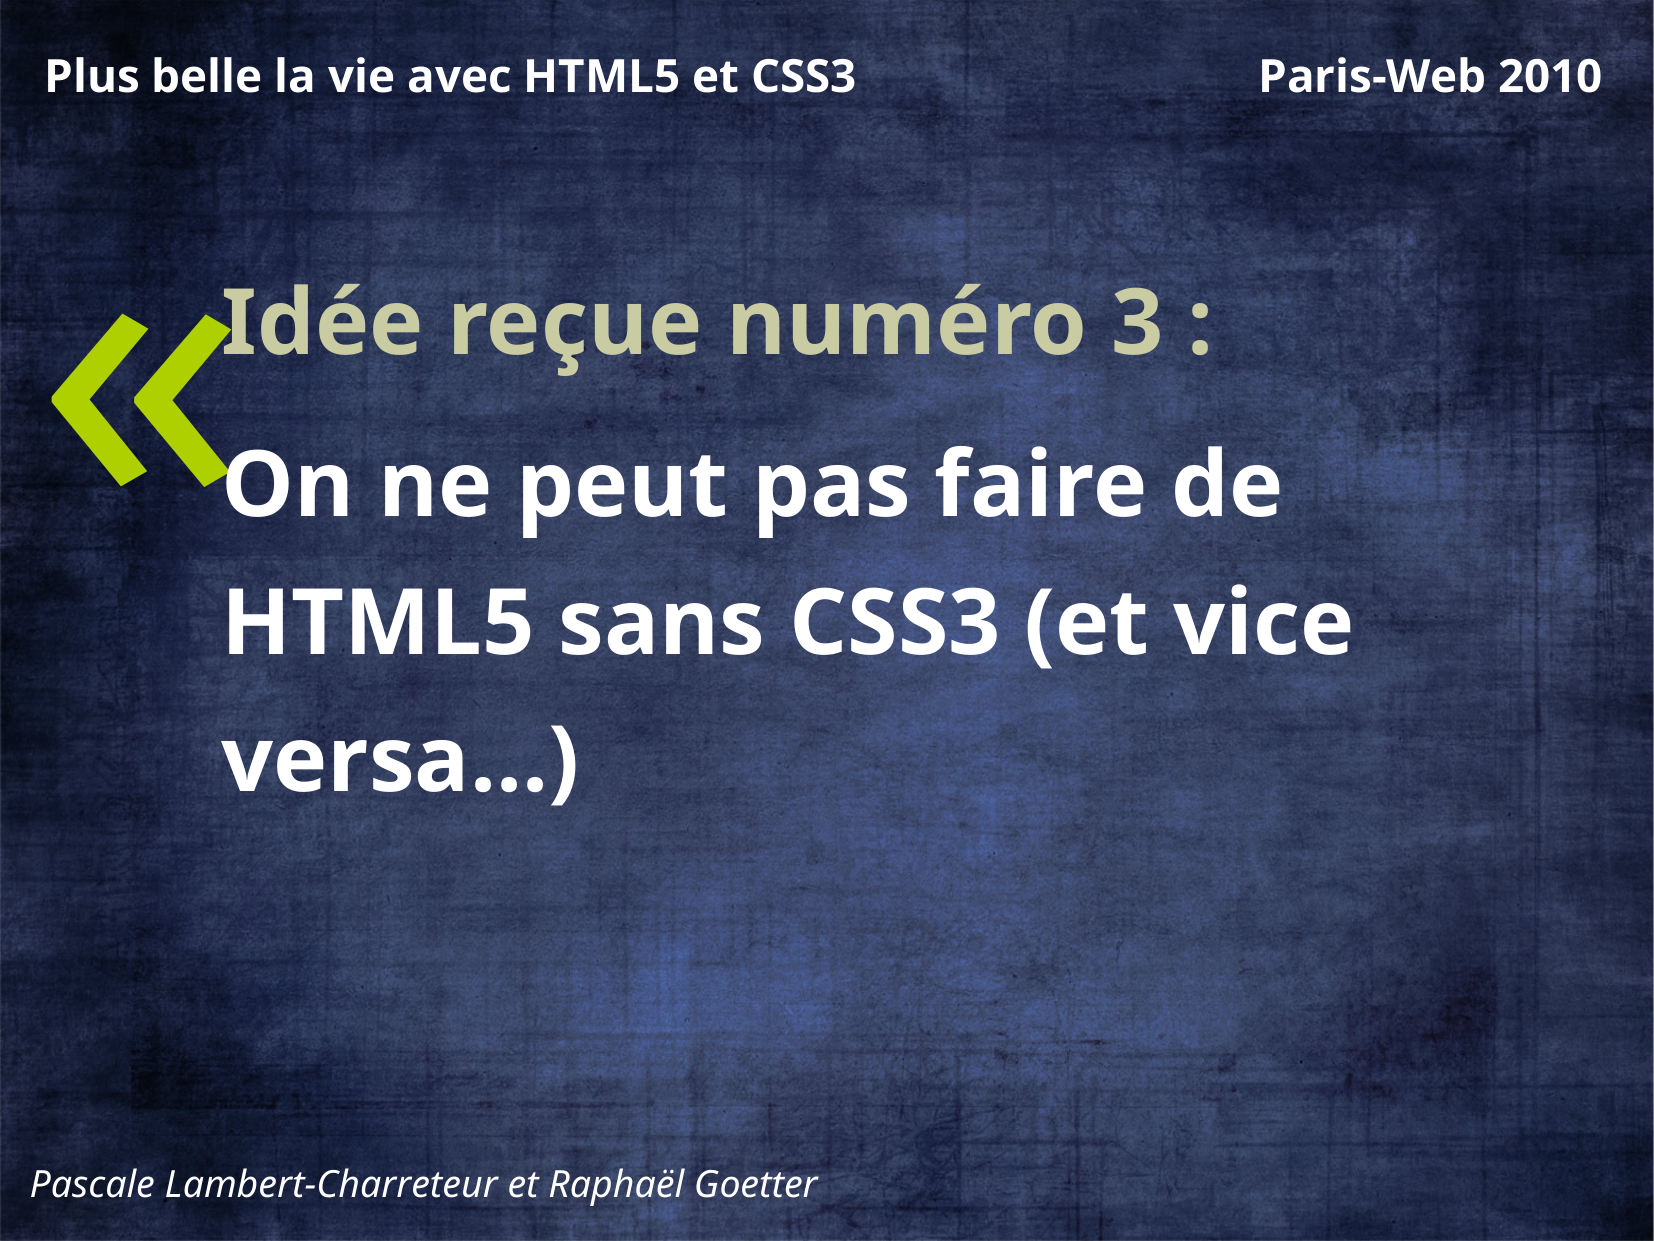

«
Plus belle la vie avec HTML5 et CSS3
Idée reçue numéro 3 :
On ne peut pas faire de HTML5 sans CSS3 (et vice versa...)
Pascale Lambert-Charreteur et Raphaël Goetter